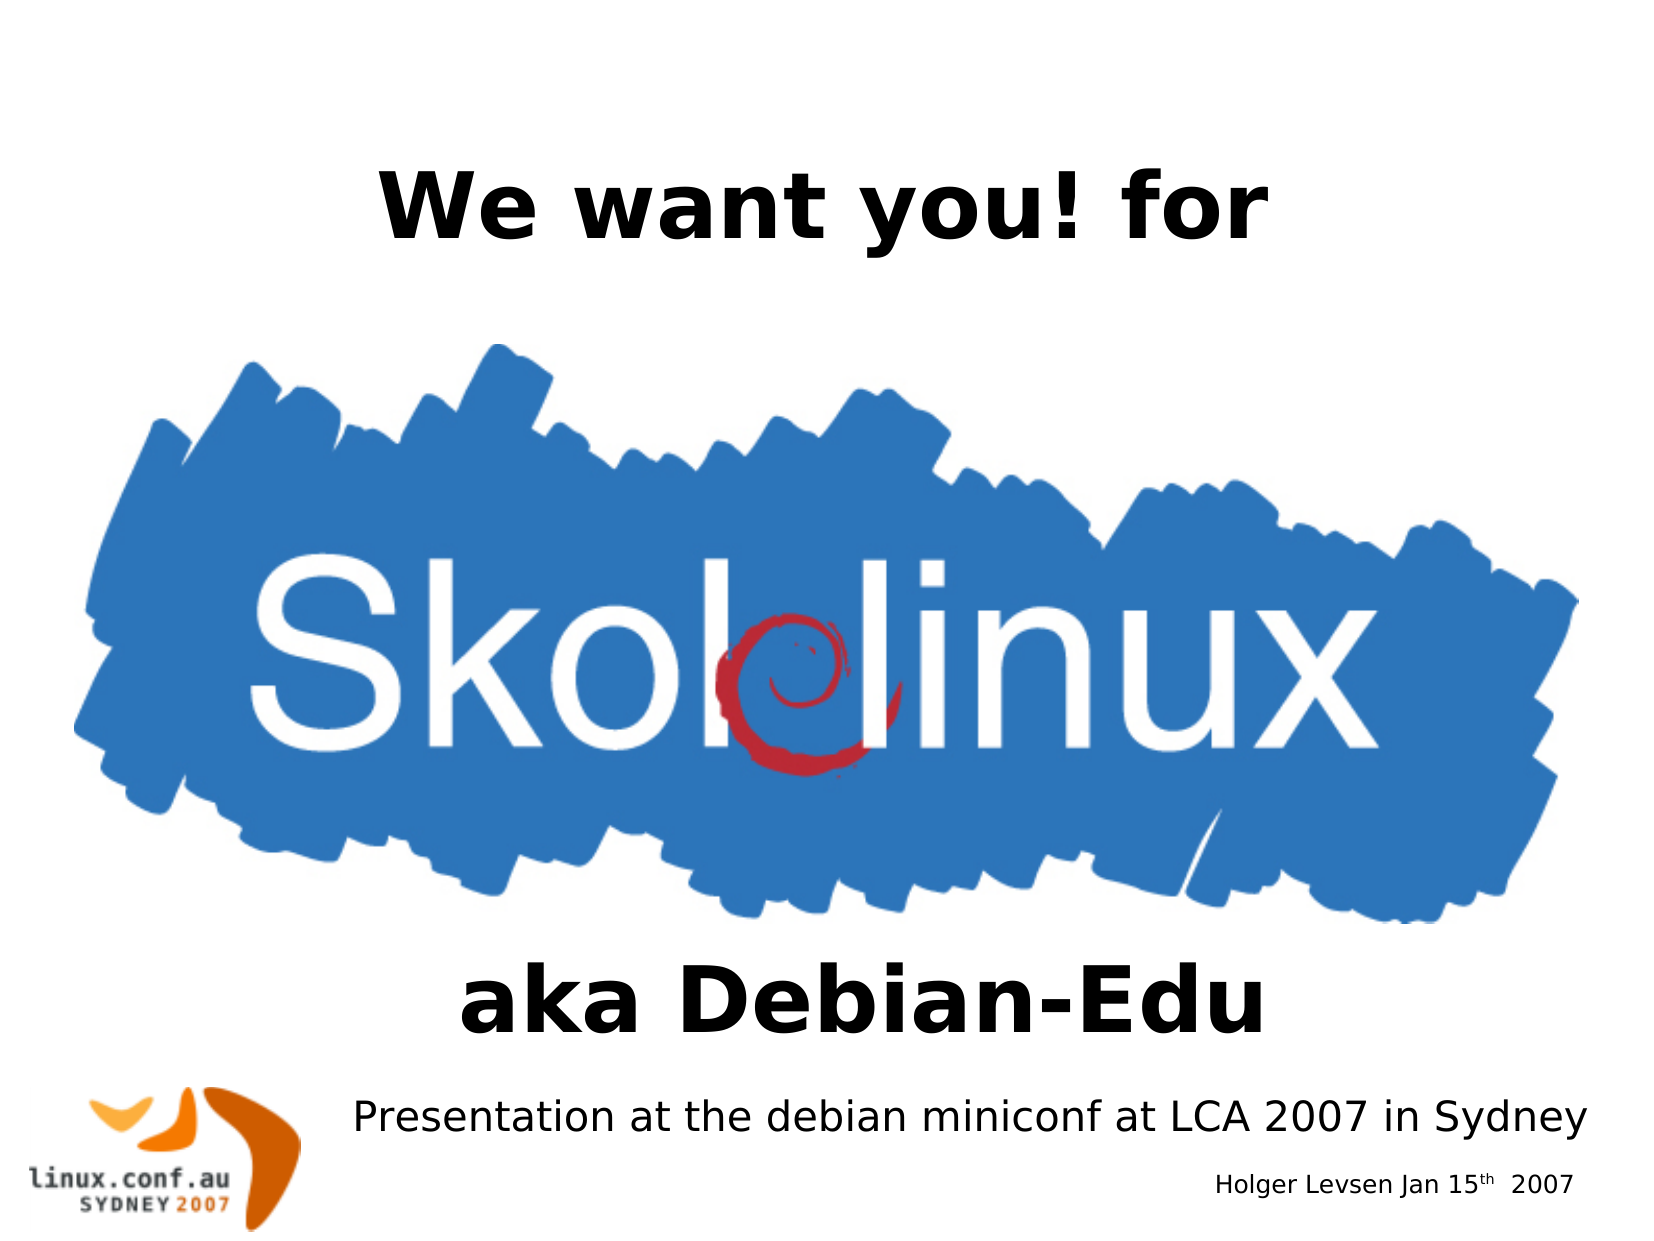

# We want you! for
aka Debian-Edu
Presentation at the debian miniconf at LCA 2007 in Sydney
Holger Levsen Jan 15th 2007